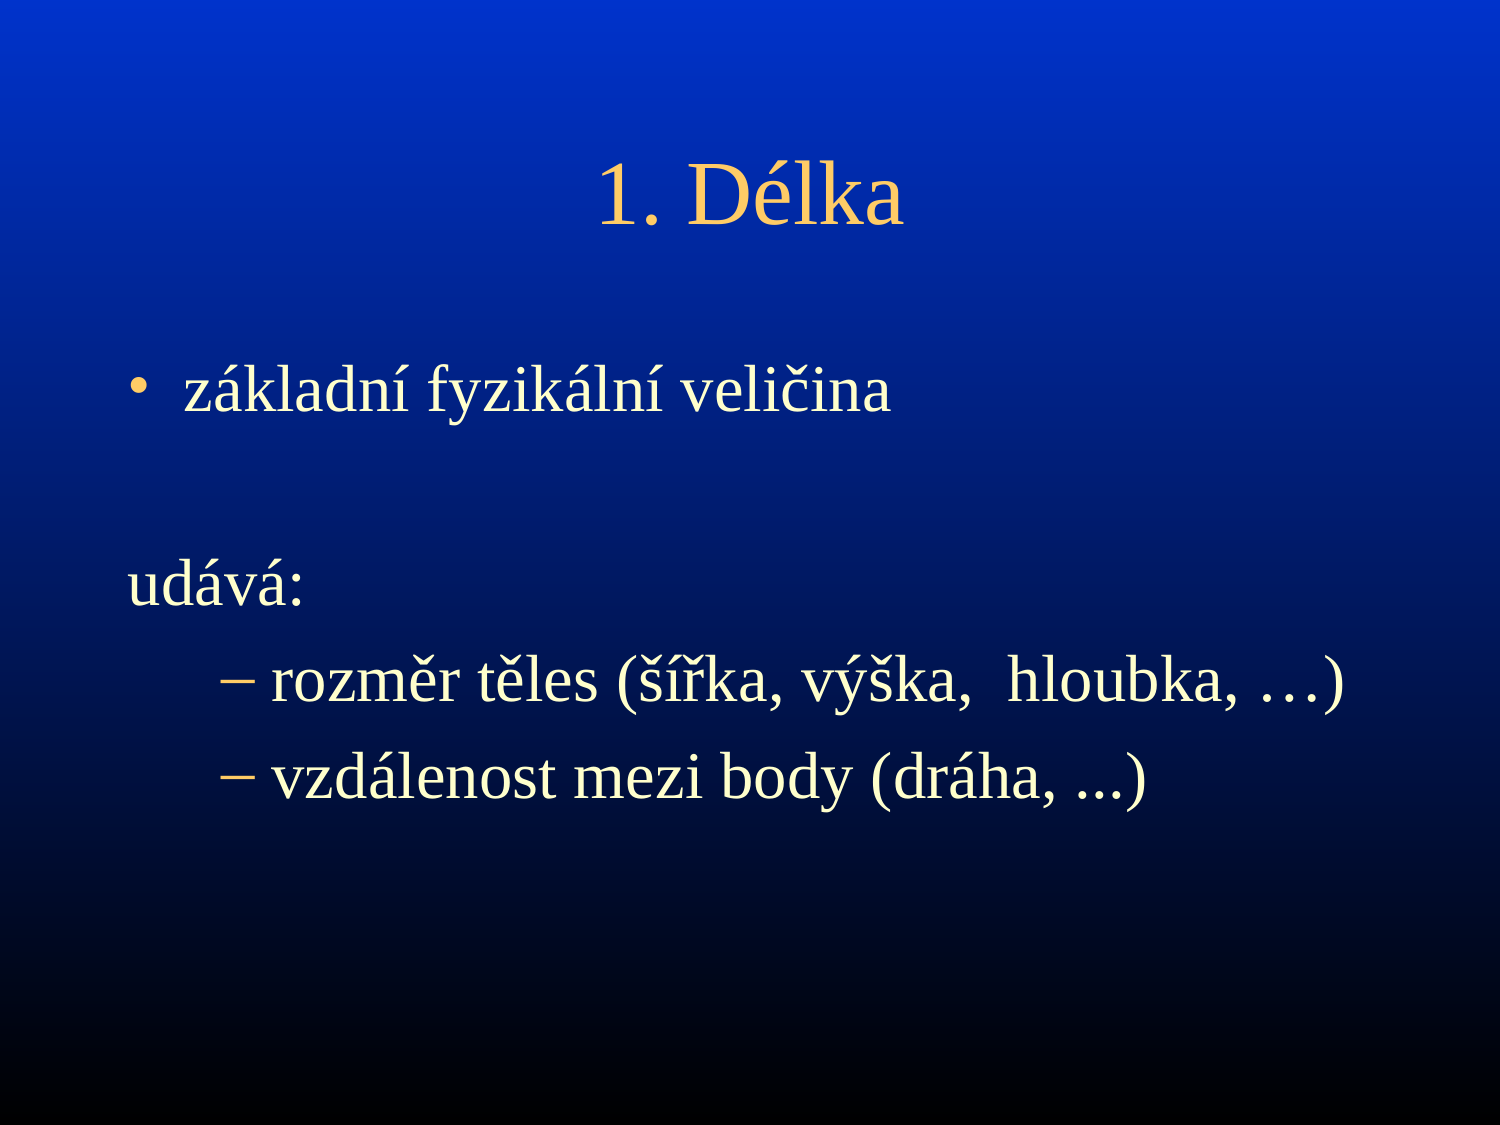

# 1. Délka
základní fyzikální veličina
udává:
 rozměr těles (šířka, výška, hloubka, …)
 vzdálenost mezi body (dráha, ...)
3